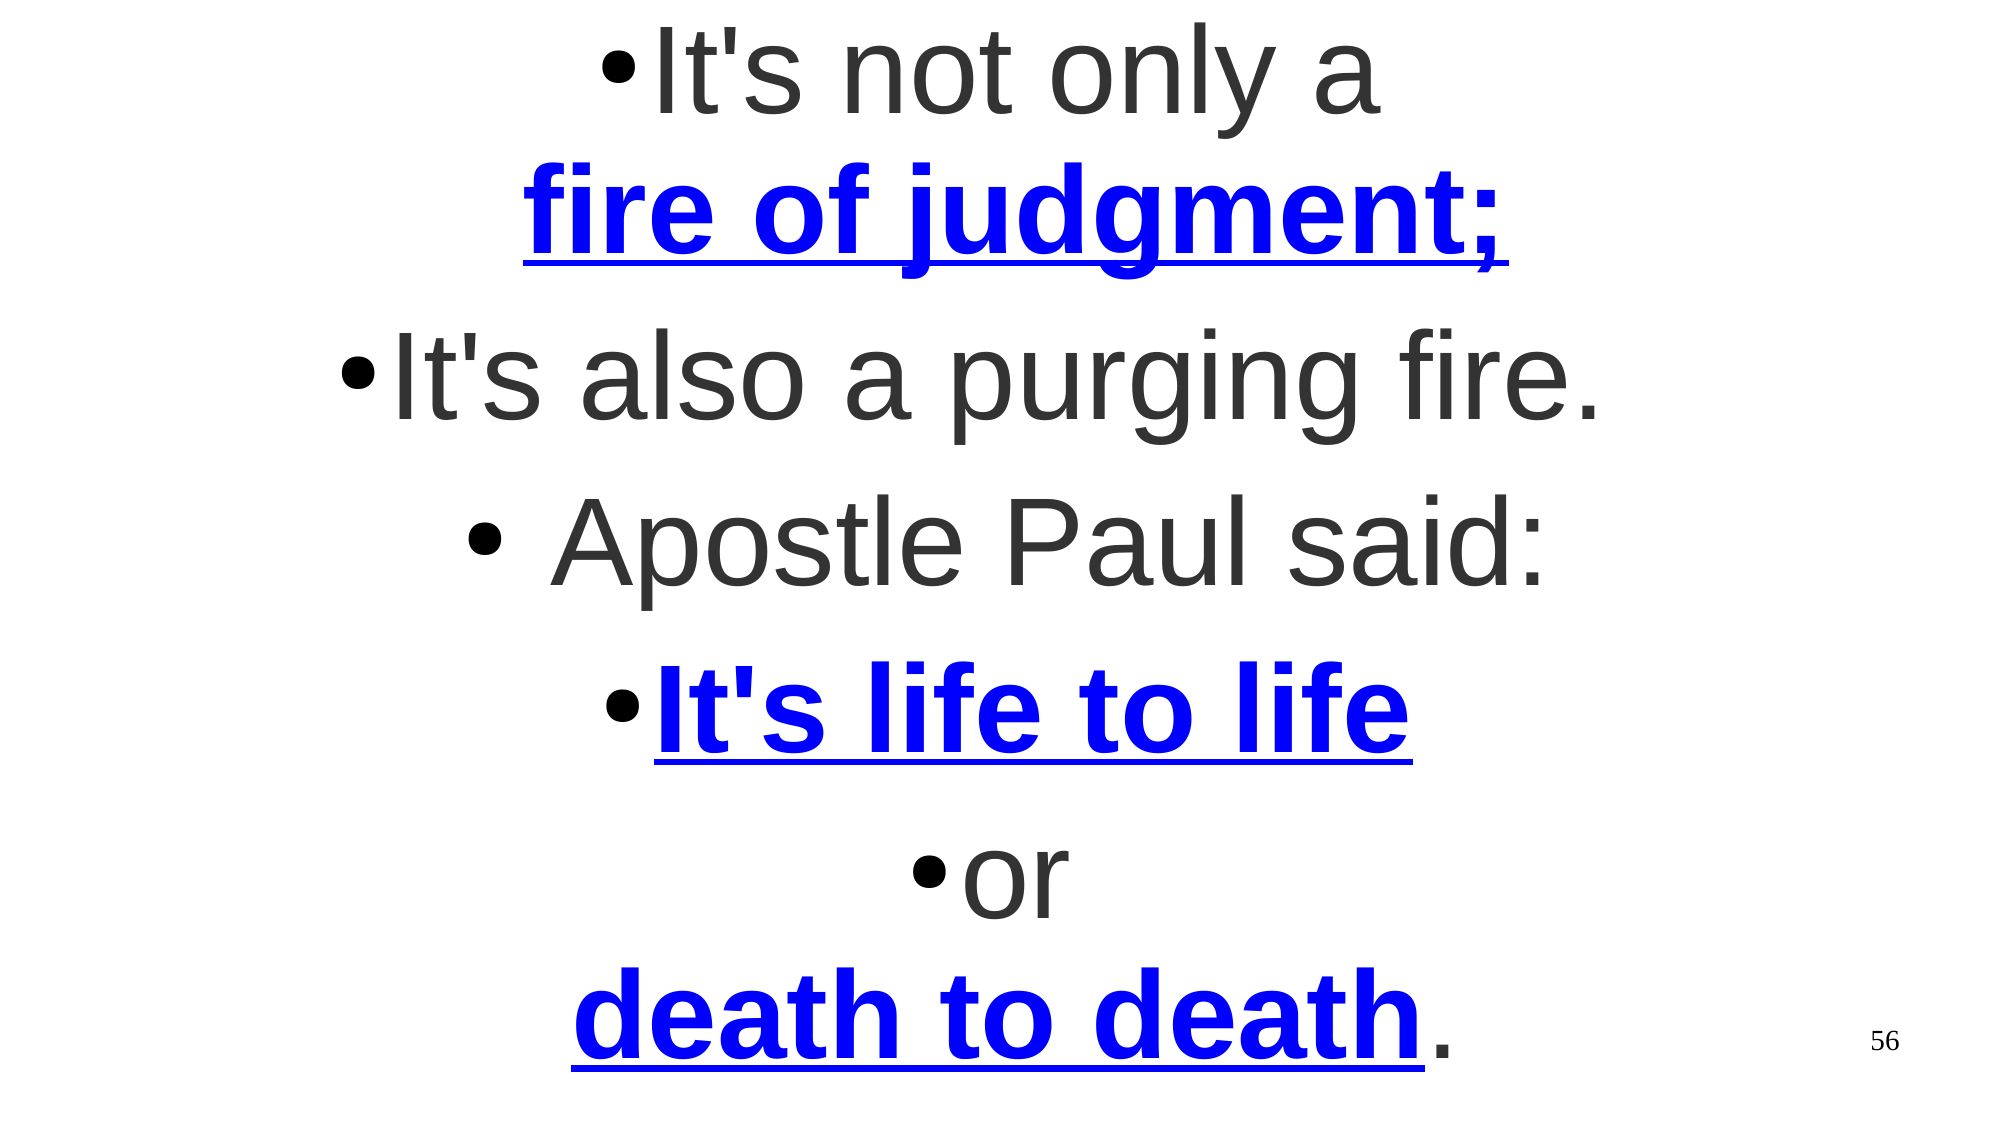

# It's not only a fire of judgment;
It's also a purging fire.
 Apostle Paul said:
It's life to life
or
death to death.
56